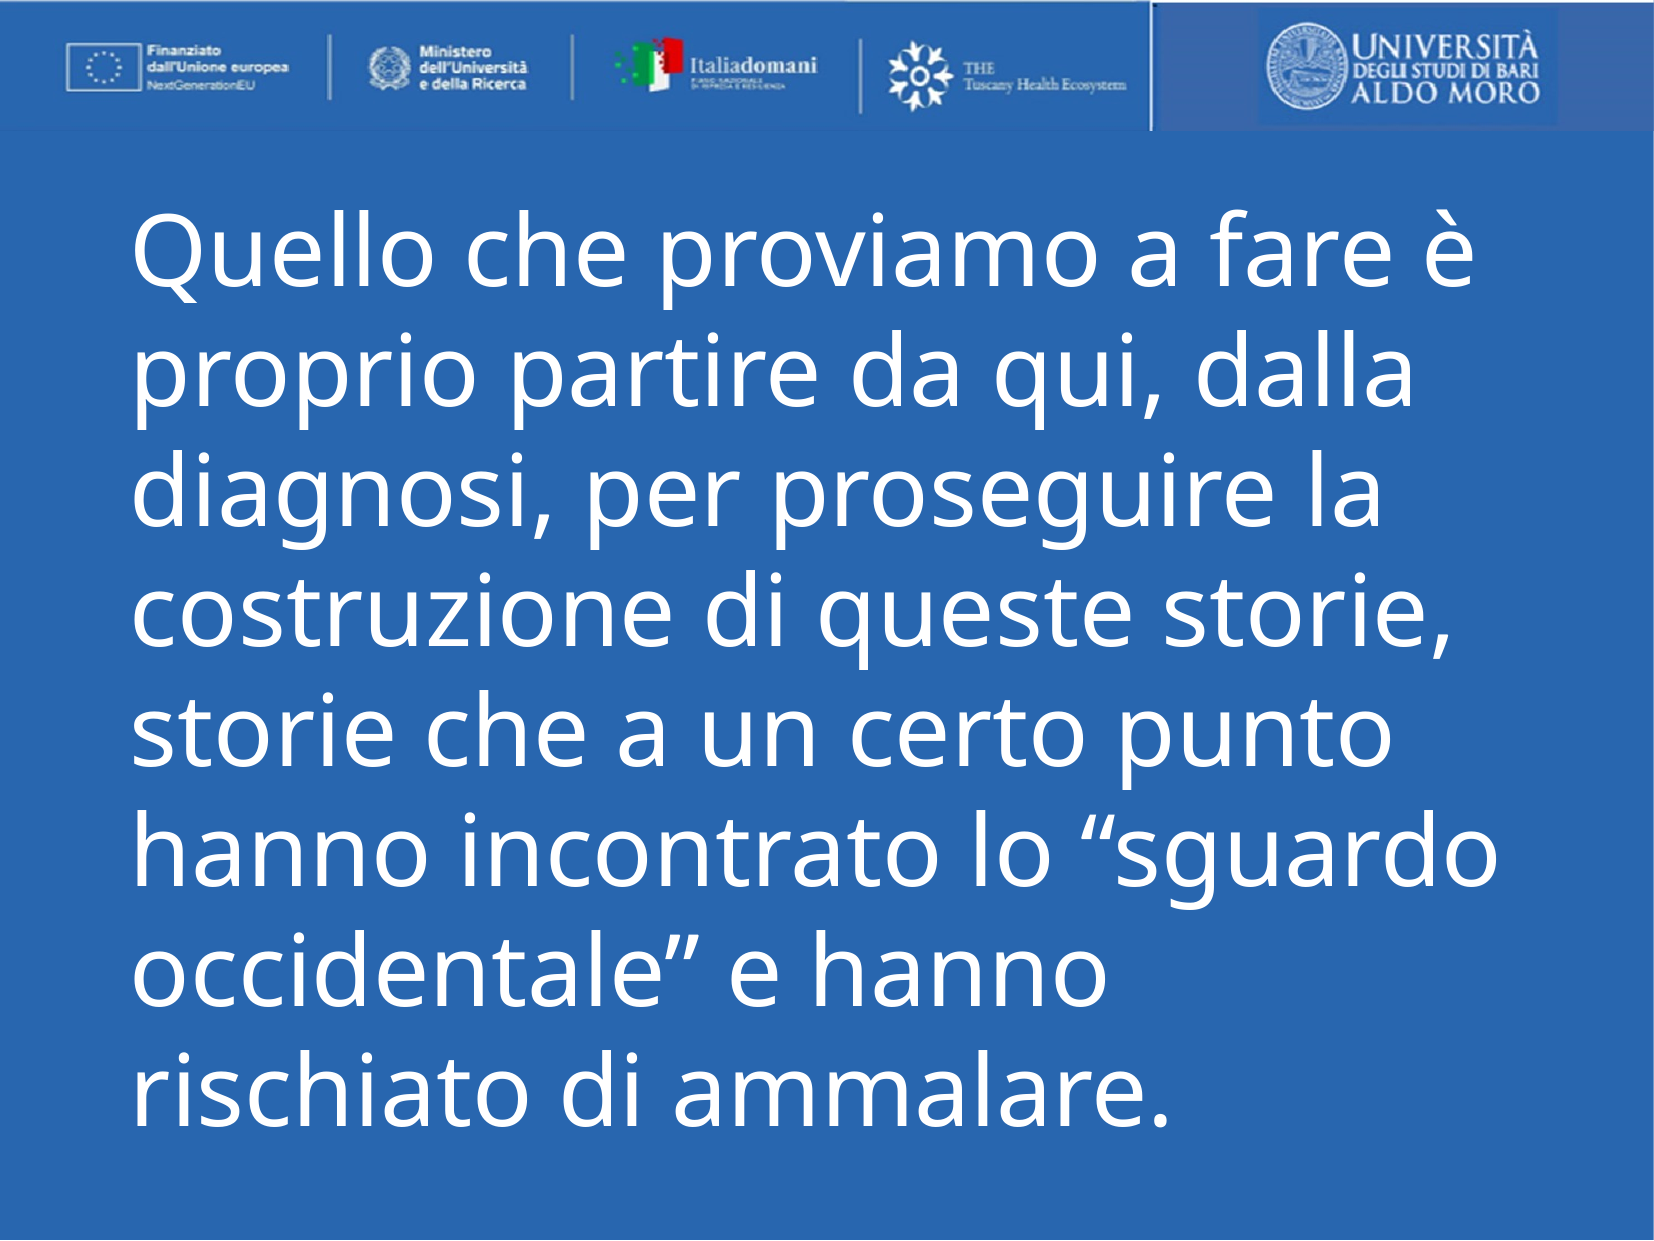

# Quello che proviamo a fare è proprio partire da qui, dalla diagnosi, per proseguire la costruzione di queste storie, storie che a un certo punto hanno incontrato lo “sguardo occidentale” e hanno rischiato di ammalare.